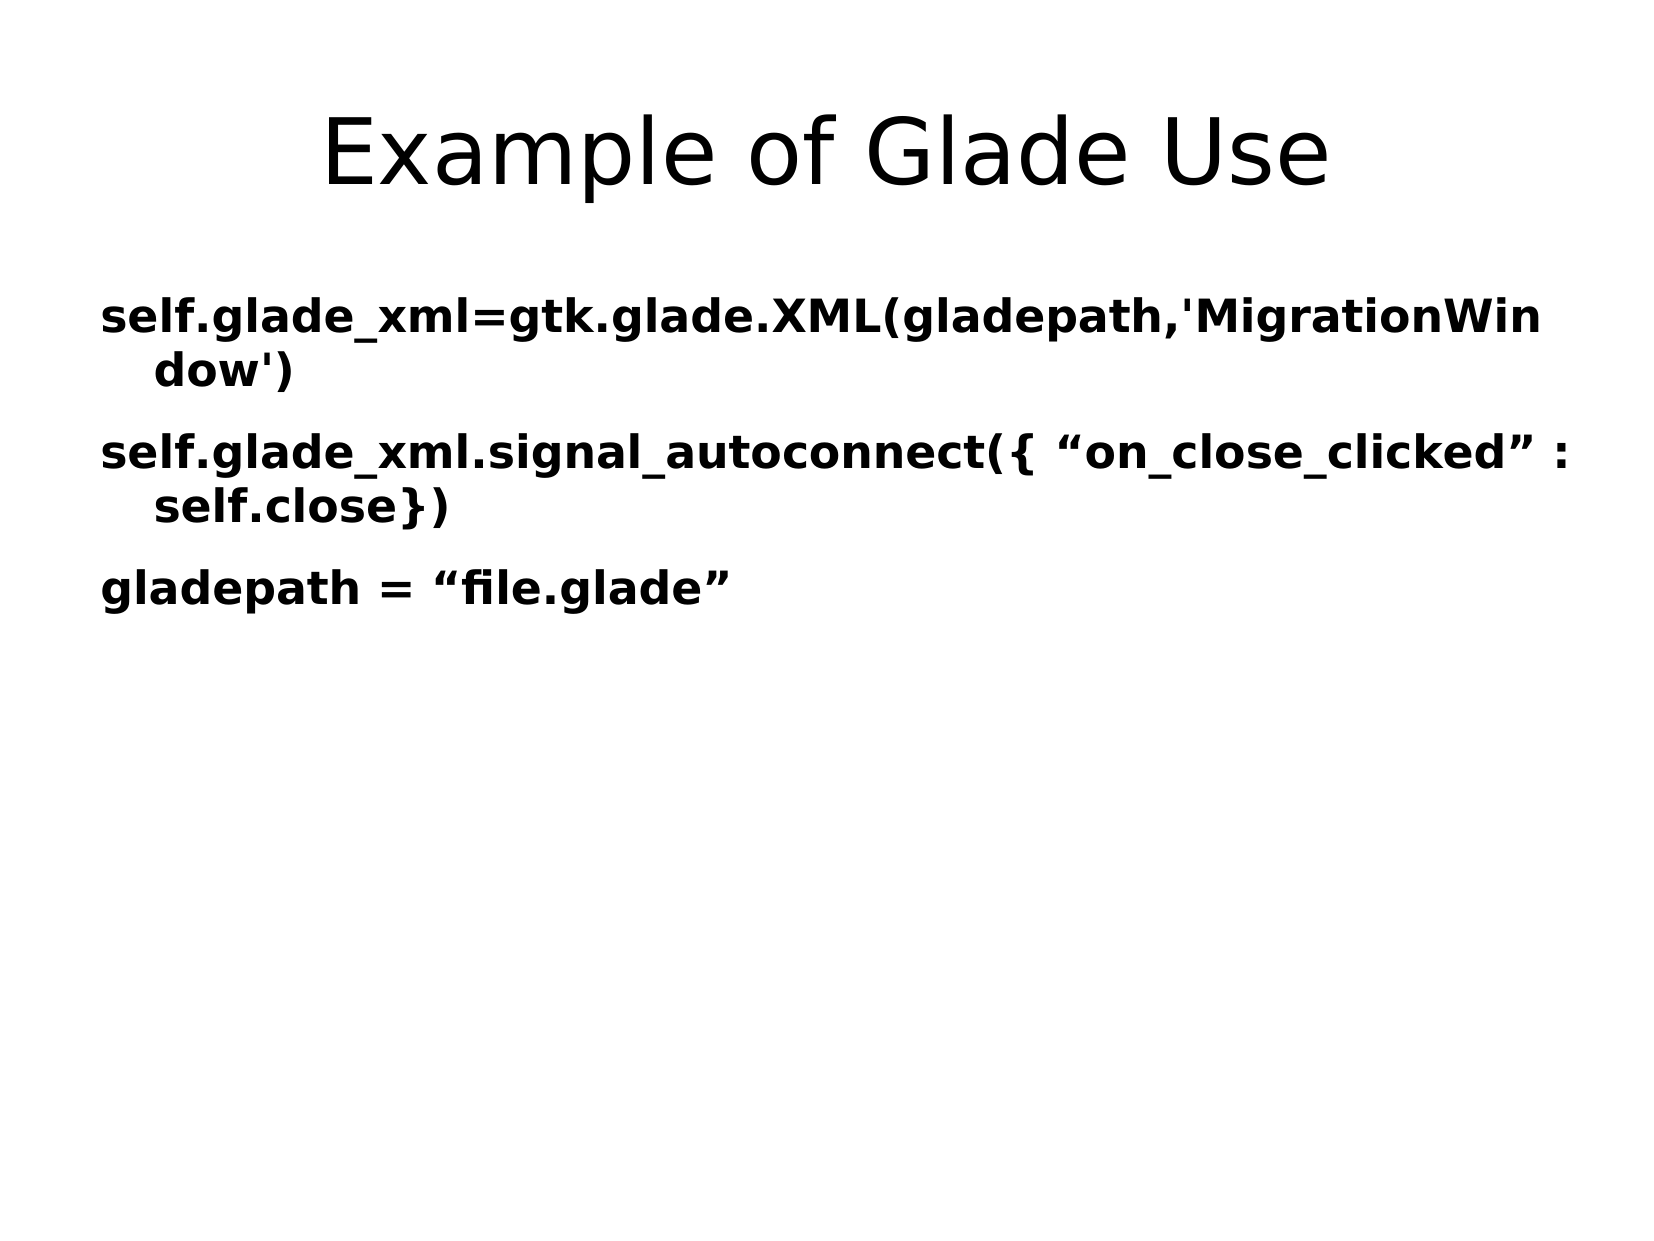

# Example of Glade Use
self.glade_xml=gtk.glade.XML(gladepath,'MigrationWindow')
self.glade_xml.signal_autoconnect({ “on_close_clicked” : self.close})
gladepath = “file.glade”